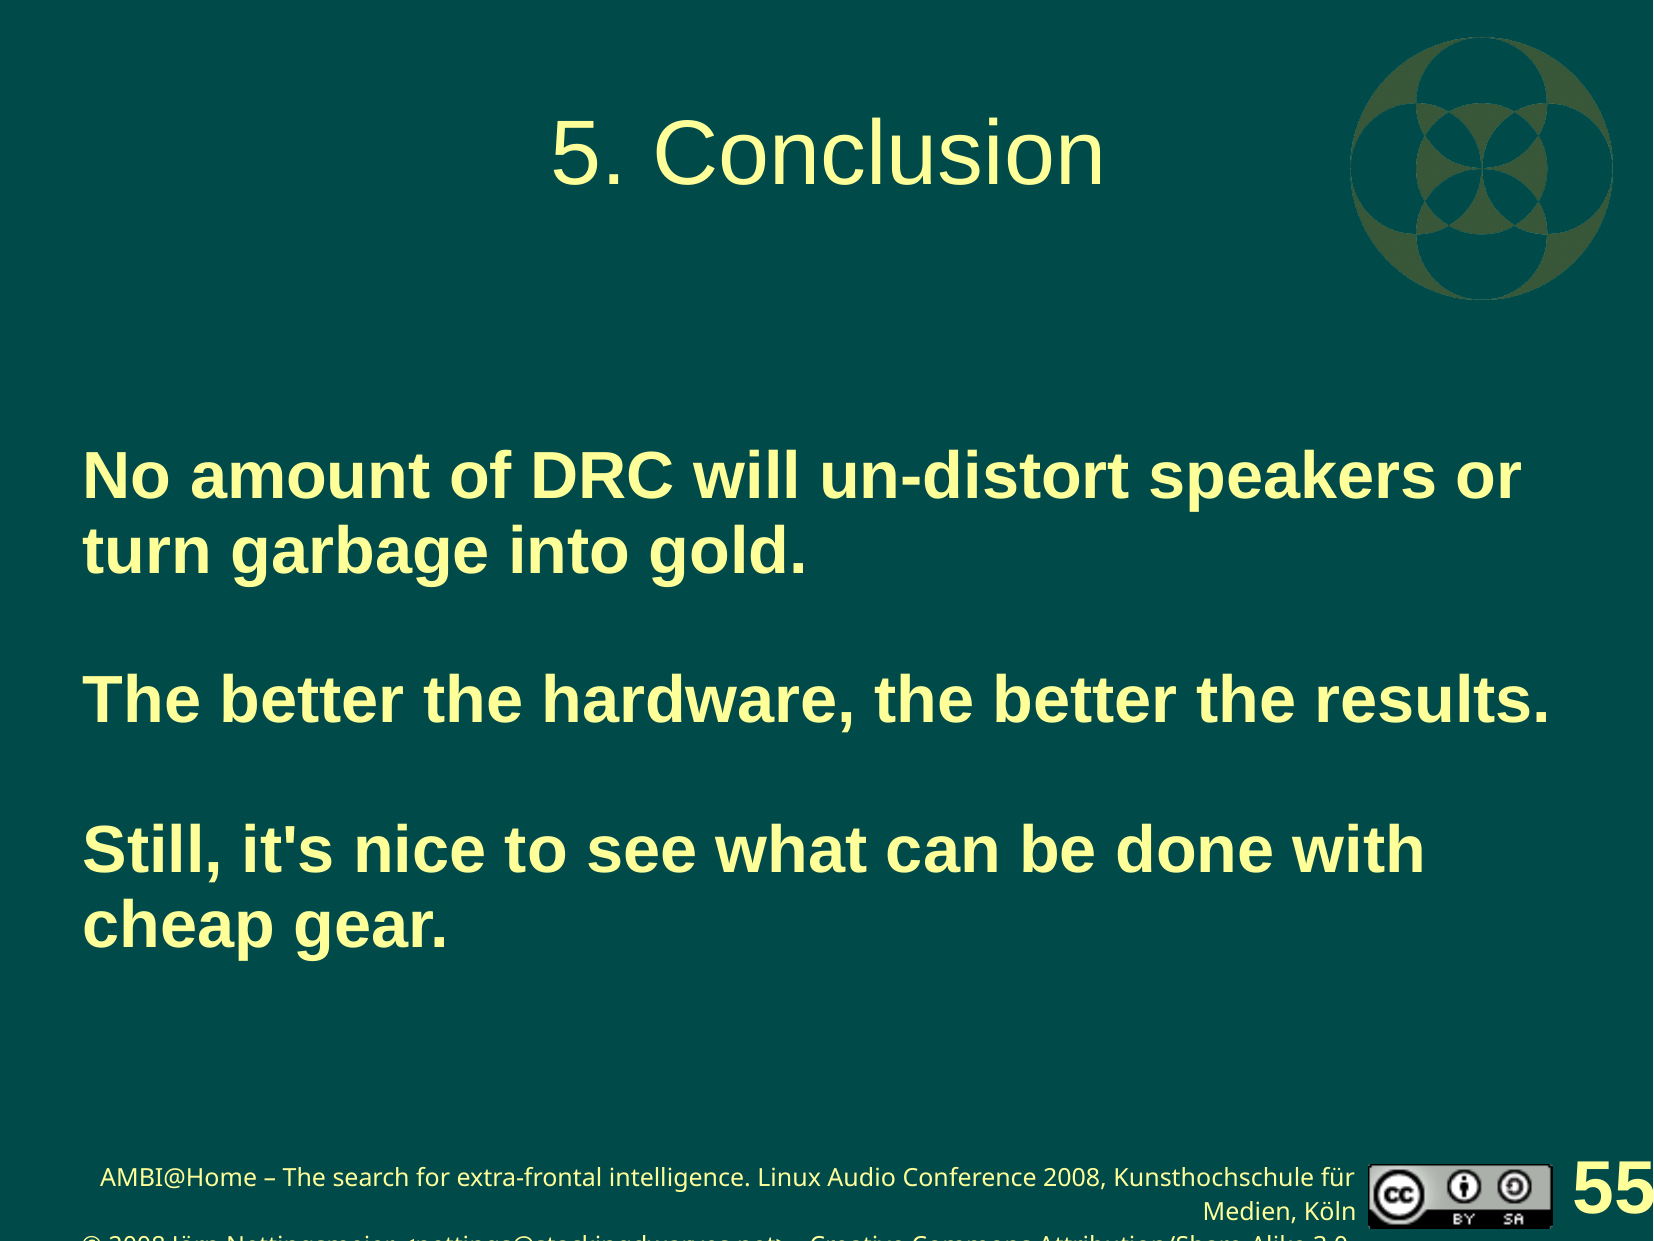

# 5. Conclusion
No amount of DRC will un-distort speakers or turn garbage into gold.
The better the hardware, the better the results.
Still, it's nice to see what can be done with cheap gear.